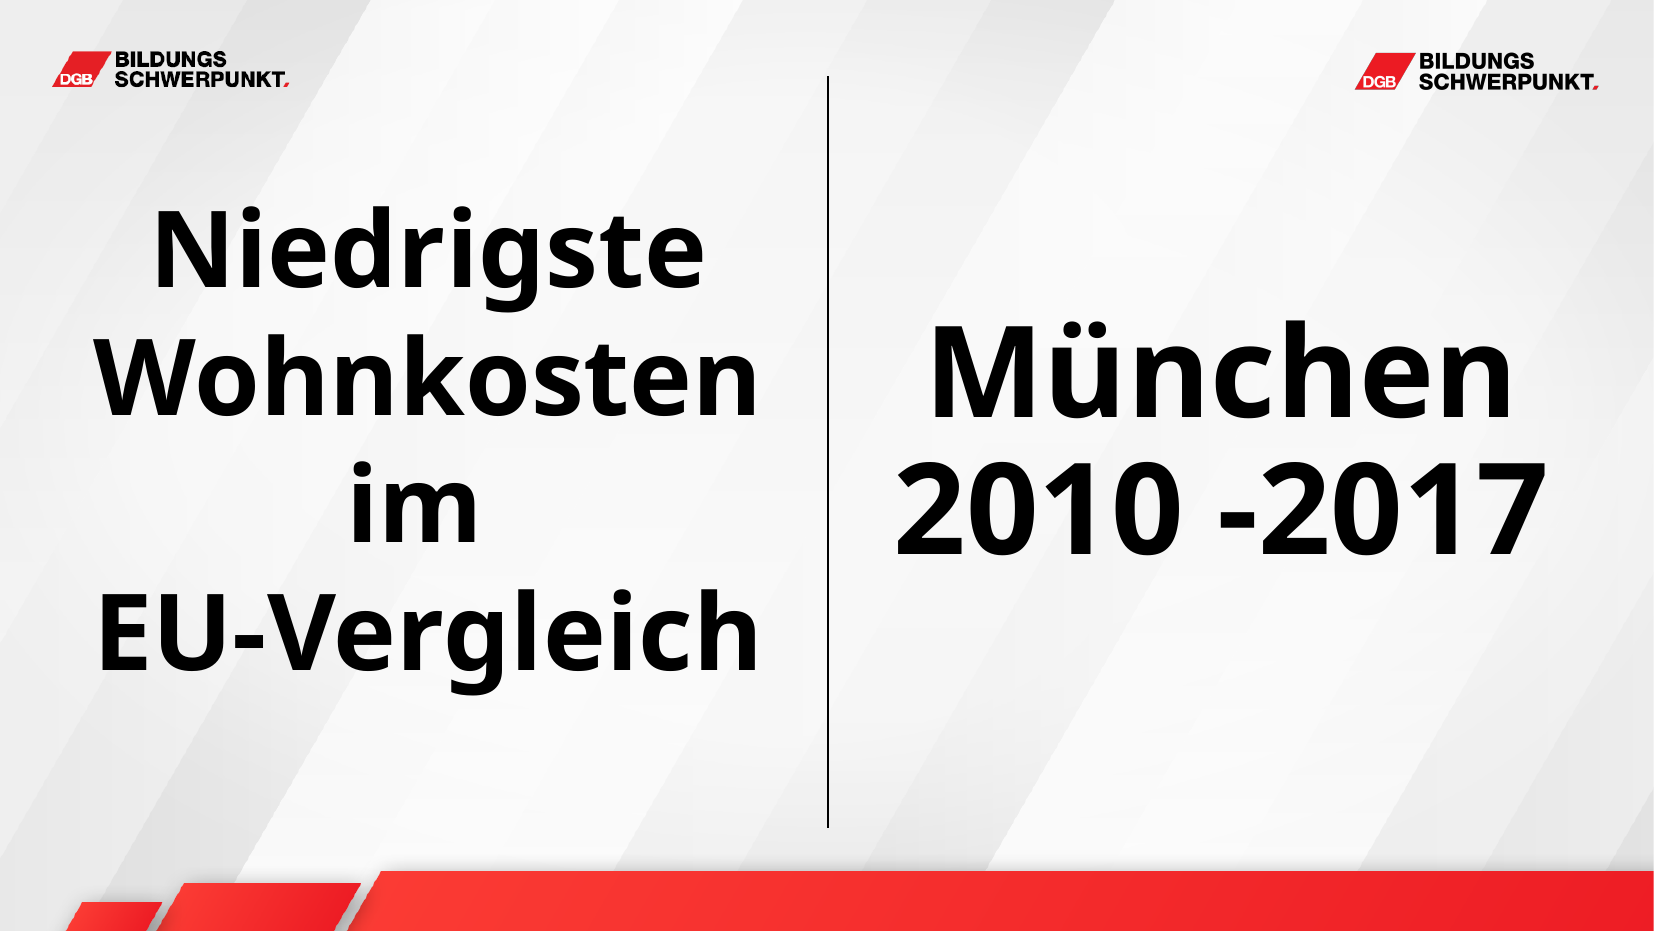

# Niedrigste Wohnkosten im EU-Vergleich
München
2010 -2017